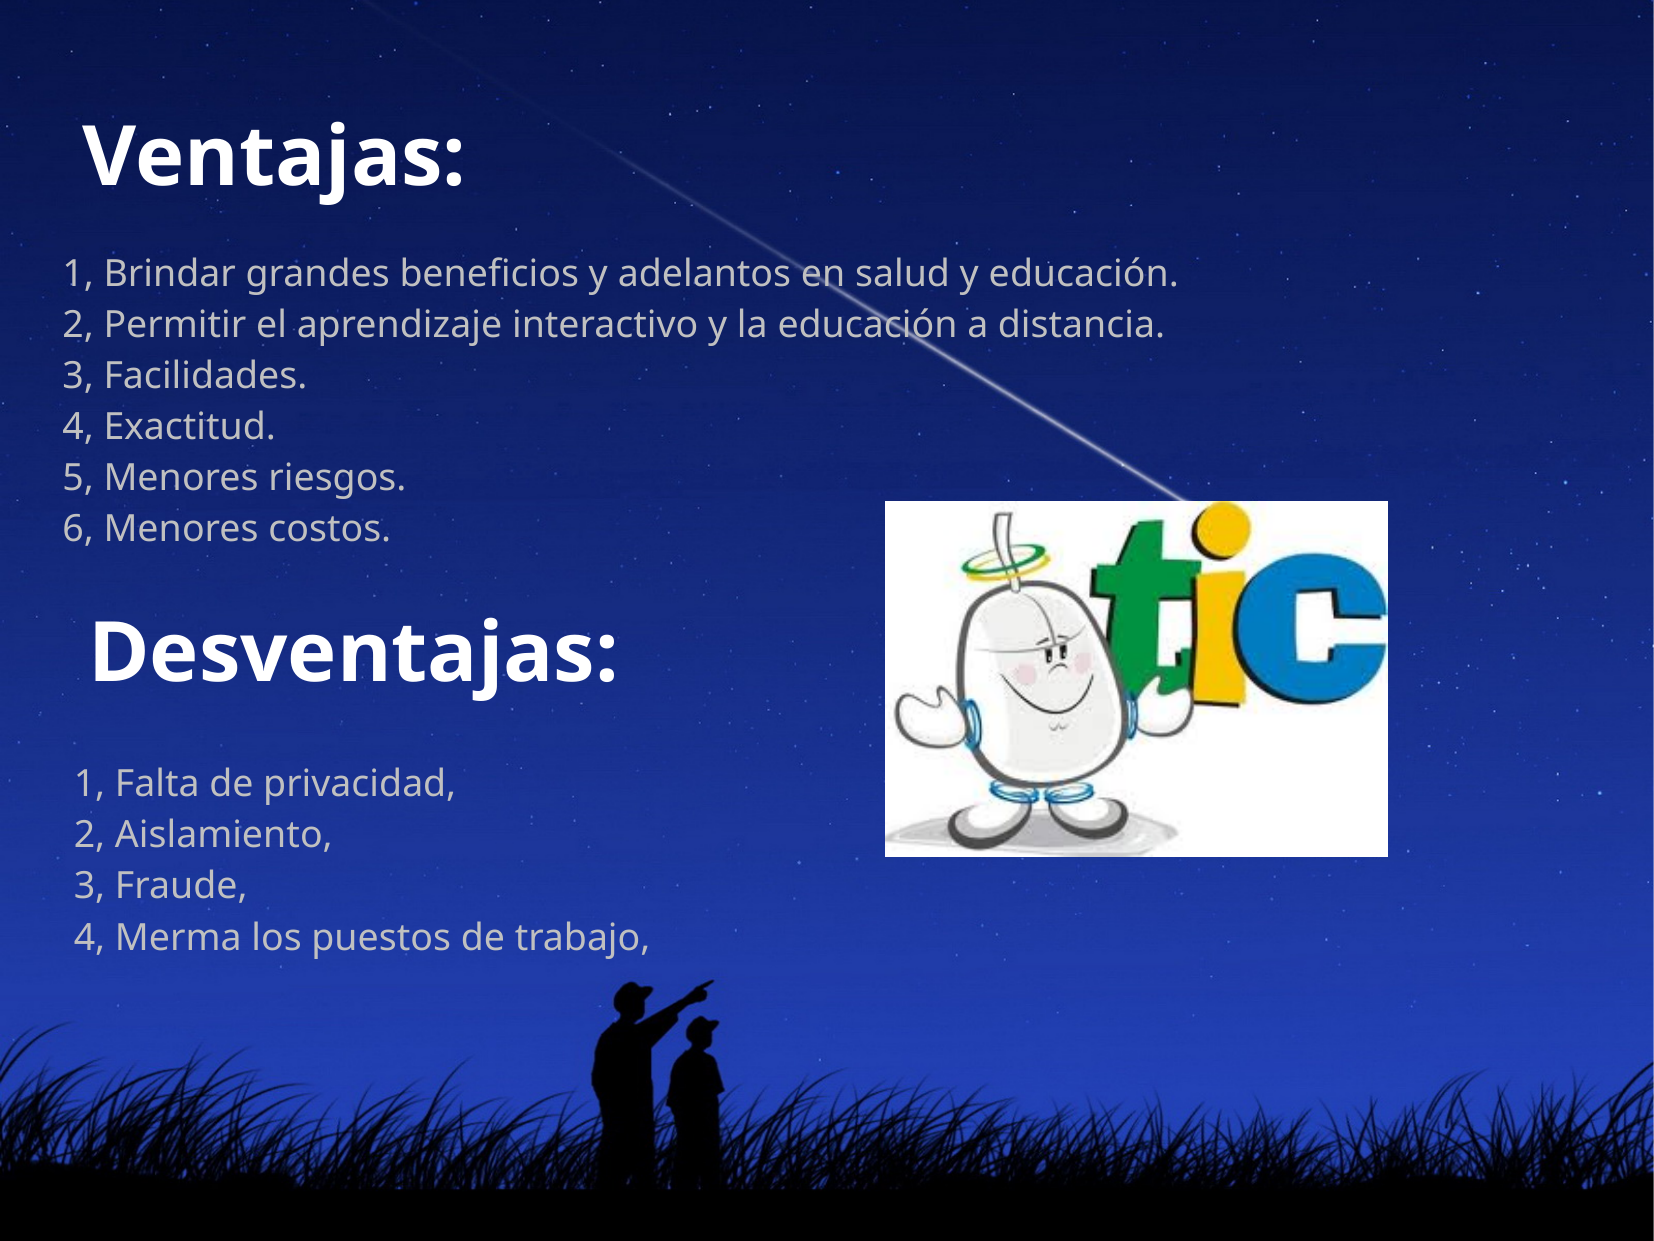

# Ventajas:
1, Brindar grandes beneficios y adelantos en salud y educación.
2, Permitir el aprendizaje interactivo y la educación a distancia.
3, Facilidades.
4, Exactitud.
5, Menores riesgos.
6, Menores costos.
Desventajas:
1, Falta de privacidad,
2, Aislamiento,
3, Fraude,
4, Merma los puestos de trabajo,